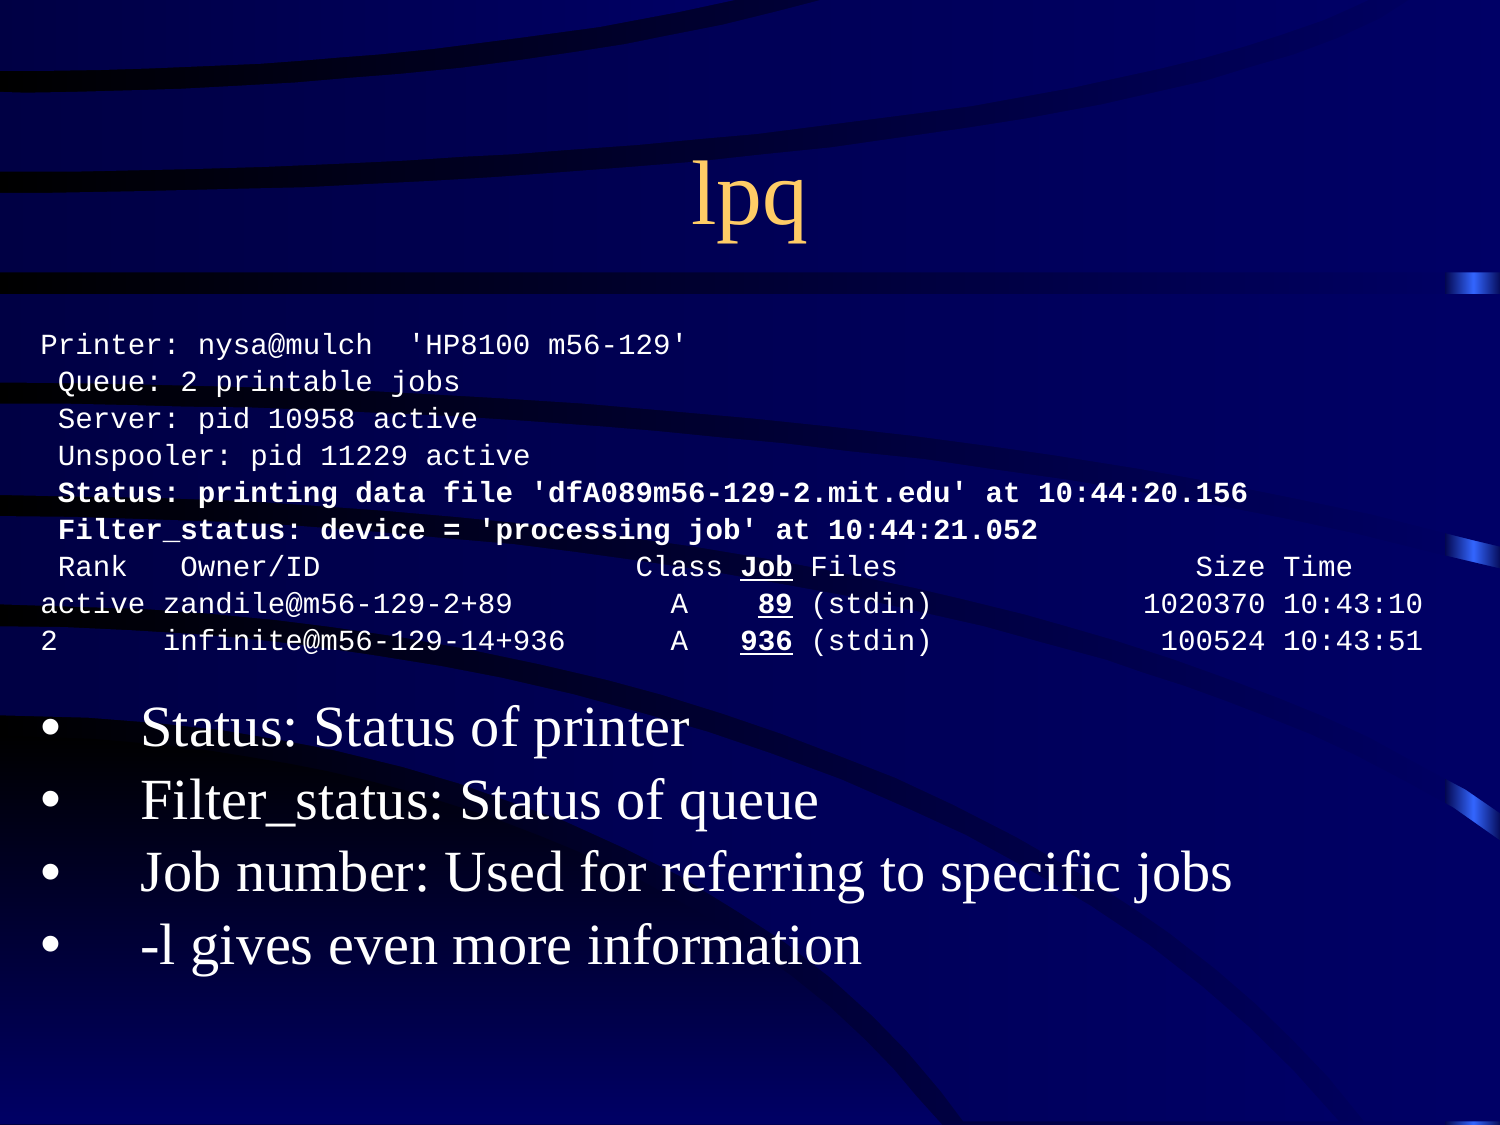

# lpq
Printer: nysa@mulch 'HP8100 m56-129'
 Queue: 2 printable jobs
 Server: pid 10958 active
 Unspooler: pid 11229 active
 Status: printing data file 'dfA089m56-129-2.mit.edu' at 10:44:20.156
 Filter_status: device = 'processing job' at 10:44:21.052
 Rank Owner/ID Class Job Files Size Time
active zandile@m56-129-2+89 A 89 (stdin) 1020370 10:43:10
2 infinite@m56-129-14+936 A 936 (stdin) 100524 10:43:51
Status: Status of printer
Filter_status: Status of queue
Job number: Used for referring to specific jobs
-l gives even more information